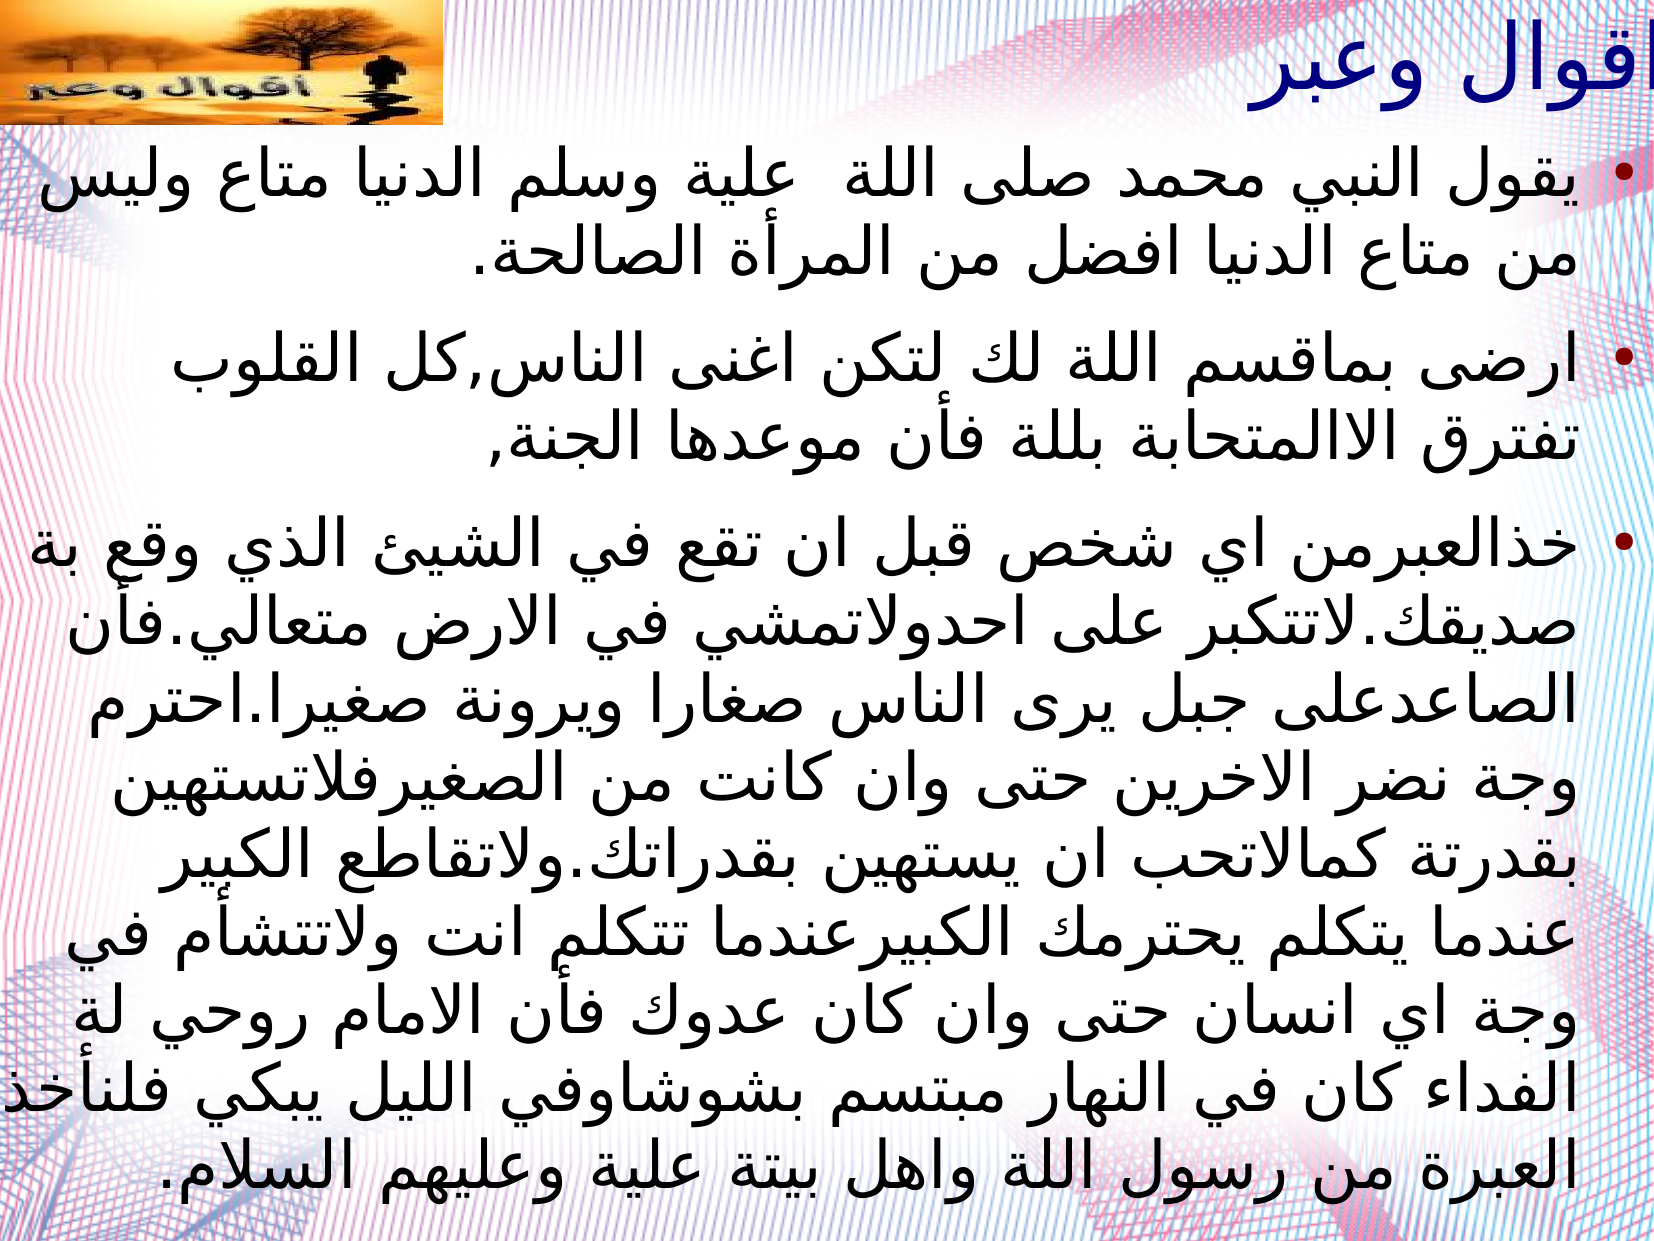

# اقوال وعبر
يقول النبي محمد صلى اللة علية وسلم الدنيا متاع وليس من متاع الدنيا افضل من المرأة الصالحة.
ارضى بماقسم اللة لك لتكن اغنى الناس,كل القلوب تفترق الاالمتحابة بللة فأن موعدها الجنة,
خذالعبرمن اي شخص قبل ان تقع في الشيئ الذي وقع بة صديقك.لاتتكبر على احدولاتمشي في الارض متعالي.فأن الصاعدعلى جبل يرى الناس صغارا ويرونة صغيرا.احترم وجة نضر الاخرين حتى وان كانت من الصغيرفلاتستهين بقدرتة كمالاتحب ان يستهين بقدراتك.ولاتقاطع الكبير عندما يتكلم يحترمك الكبيرعندما تتكلم انت ولاتتشأم في وجة اي انسان حتى وان كان عدوك فأن الامام روحي لة الفداء كان في النهار مبتسم بشوشاوفي الليل يبكي فلنأخذ العبرة من رسول اللة واهل بيتة علية وعليهم السلام.